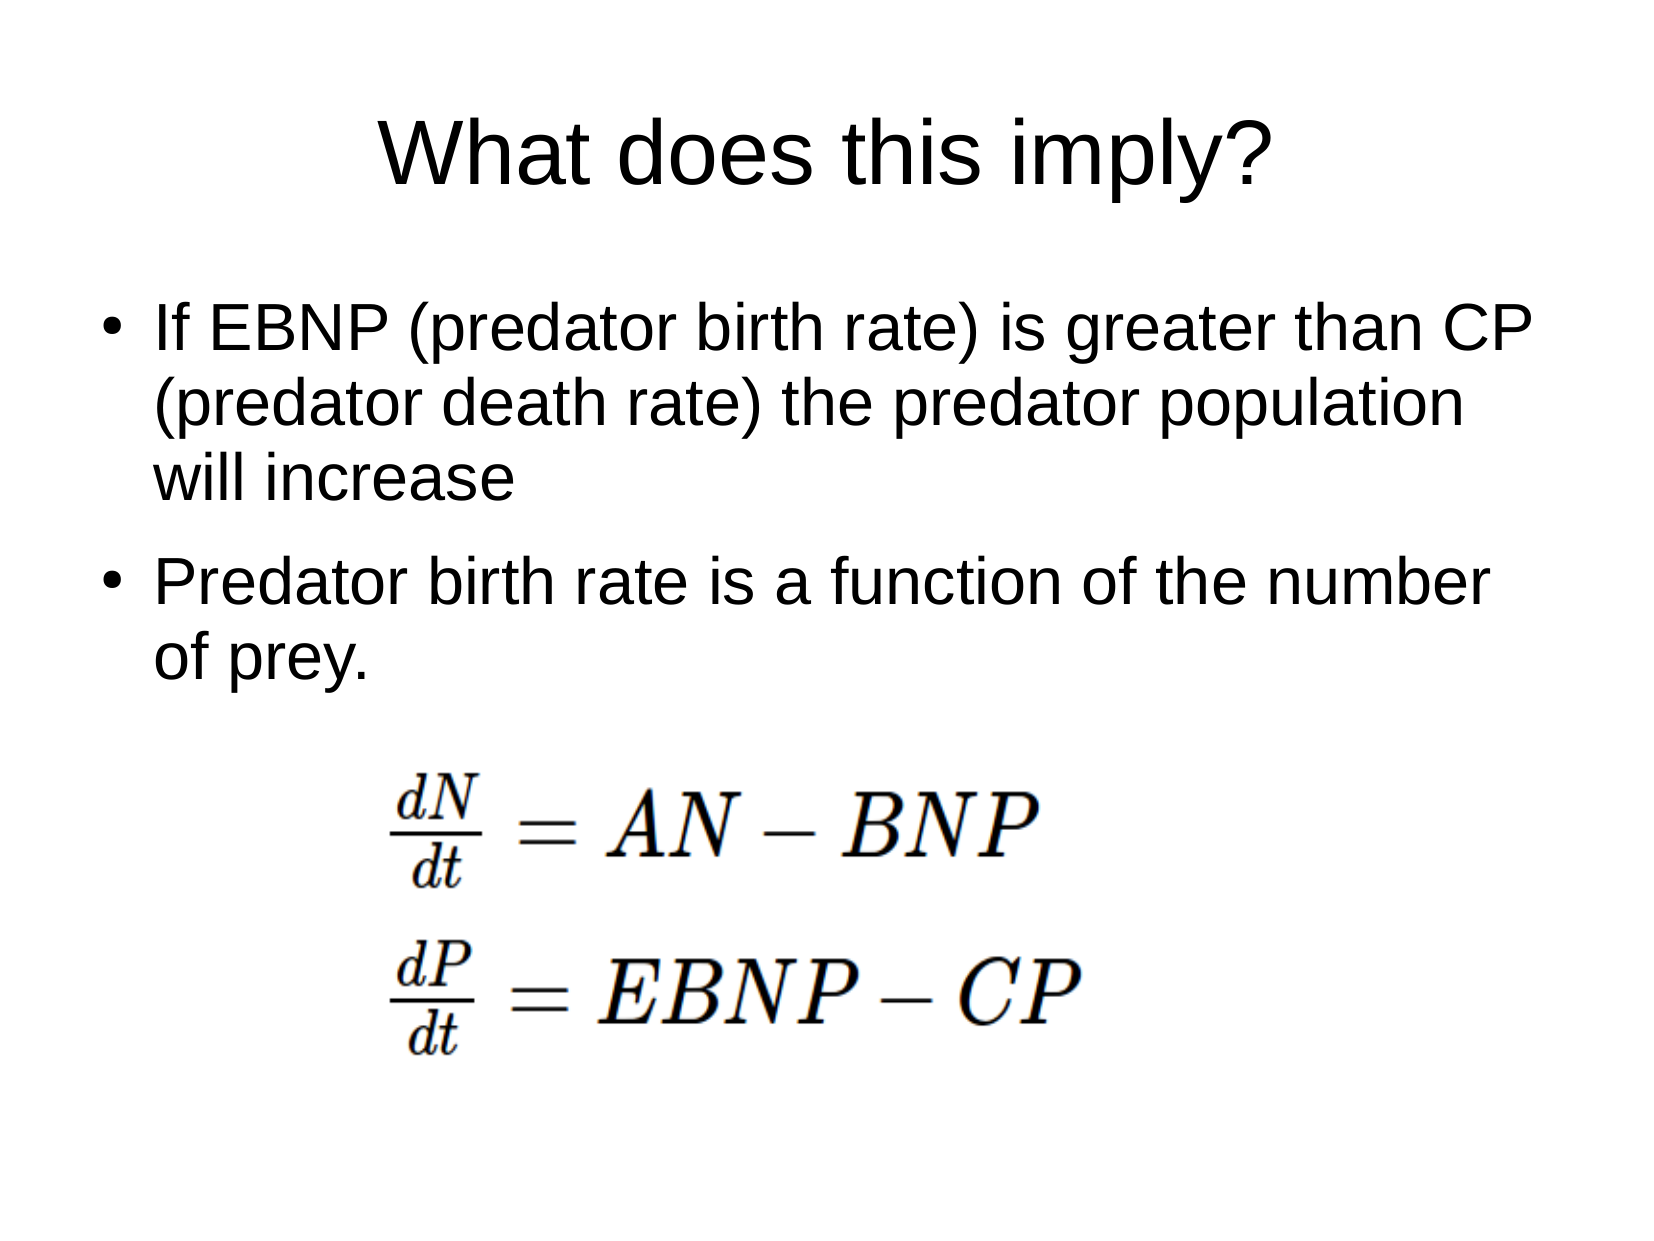

# What does this imply?
If EBNP (predator birth rate) is greater than CP (predator death rate) the predator population will increase
Predator birth rate is a function of the number of prey.